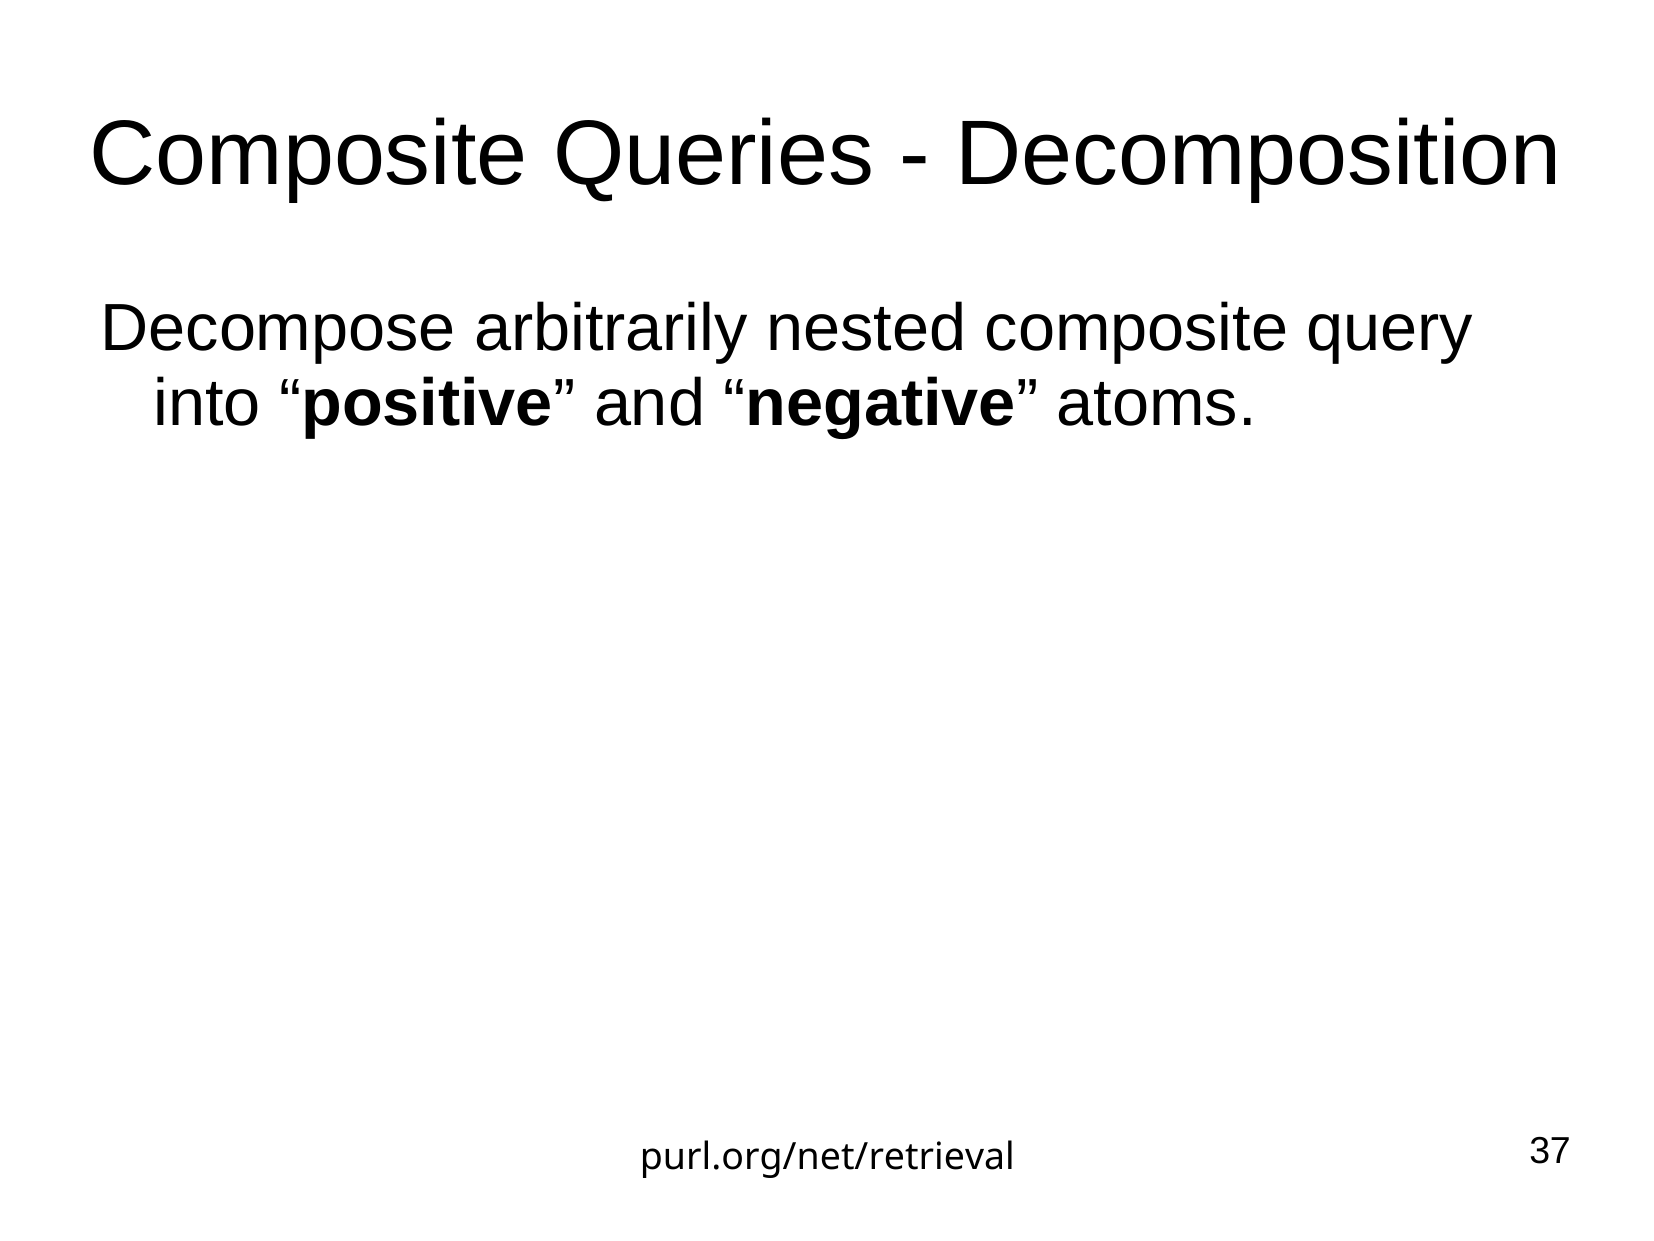

# Composite Queries - Decomposition
Decompose arbitrarily nested composite query into “positive” and “negative” atoms.
purl.org/net/retrieval
37